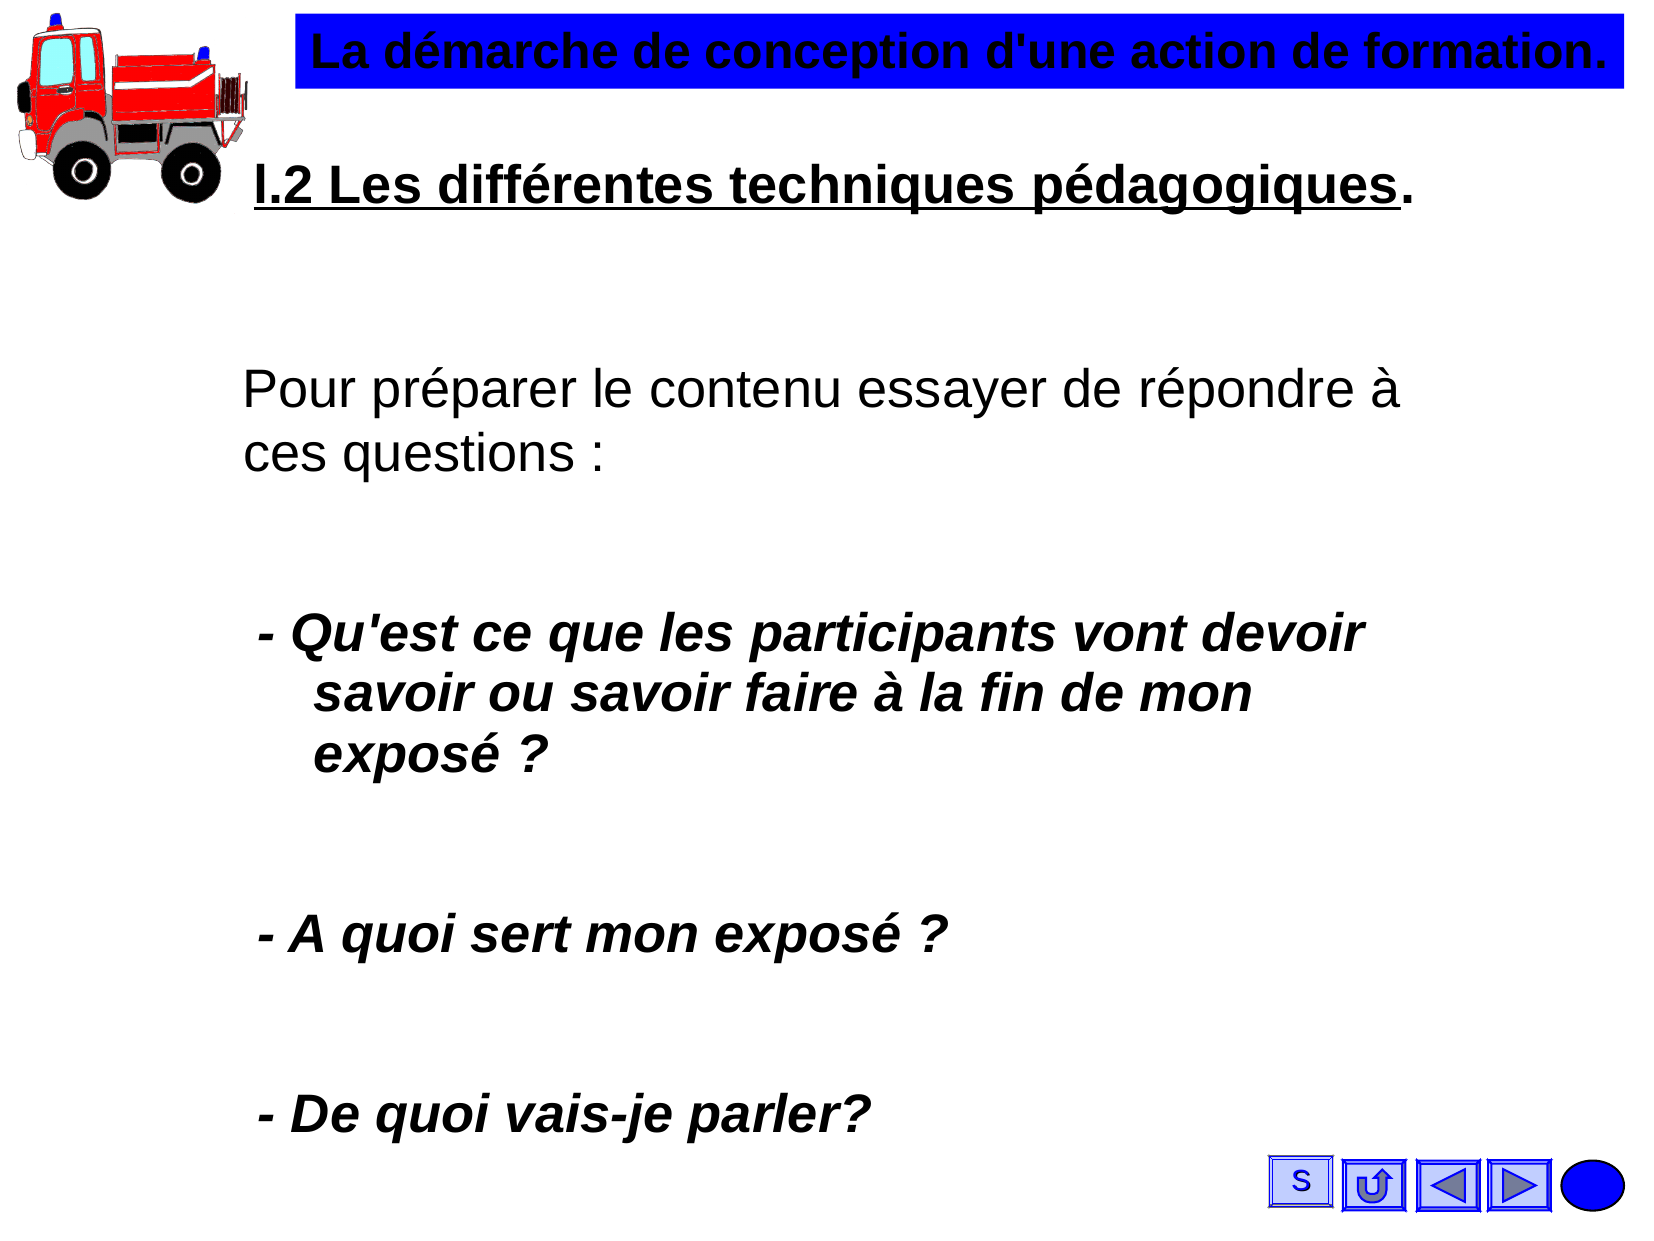

La démarche de conception d'une action de formation.
l.2 Les différentes techniques pédagogiques.
# Pour préparer le contenu essayer de répondre à ces questions :
- Qu'est ce que les participants vont devoir savoir ou savoir faire à la fin de mon exposé ?
- A quoi sert mon exposé ?
- De quoi vais-je parler?